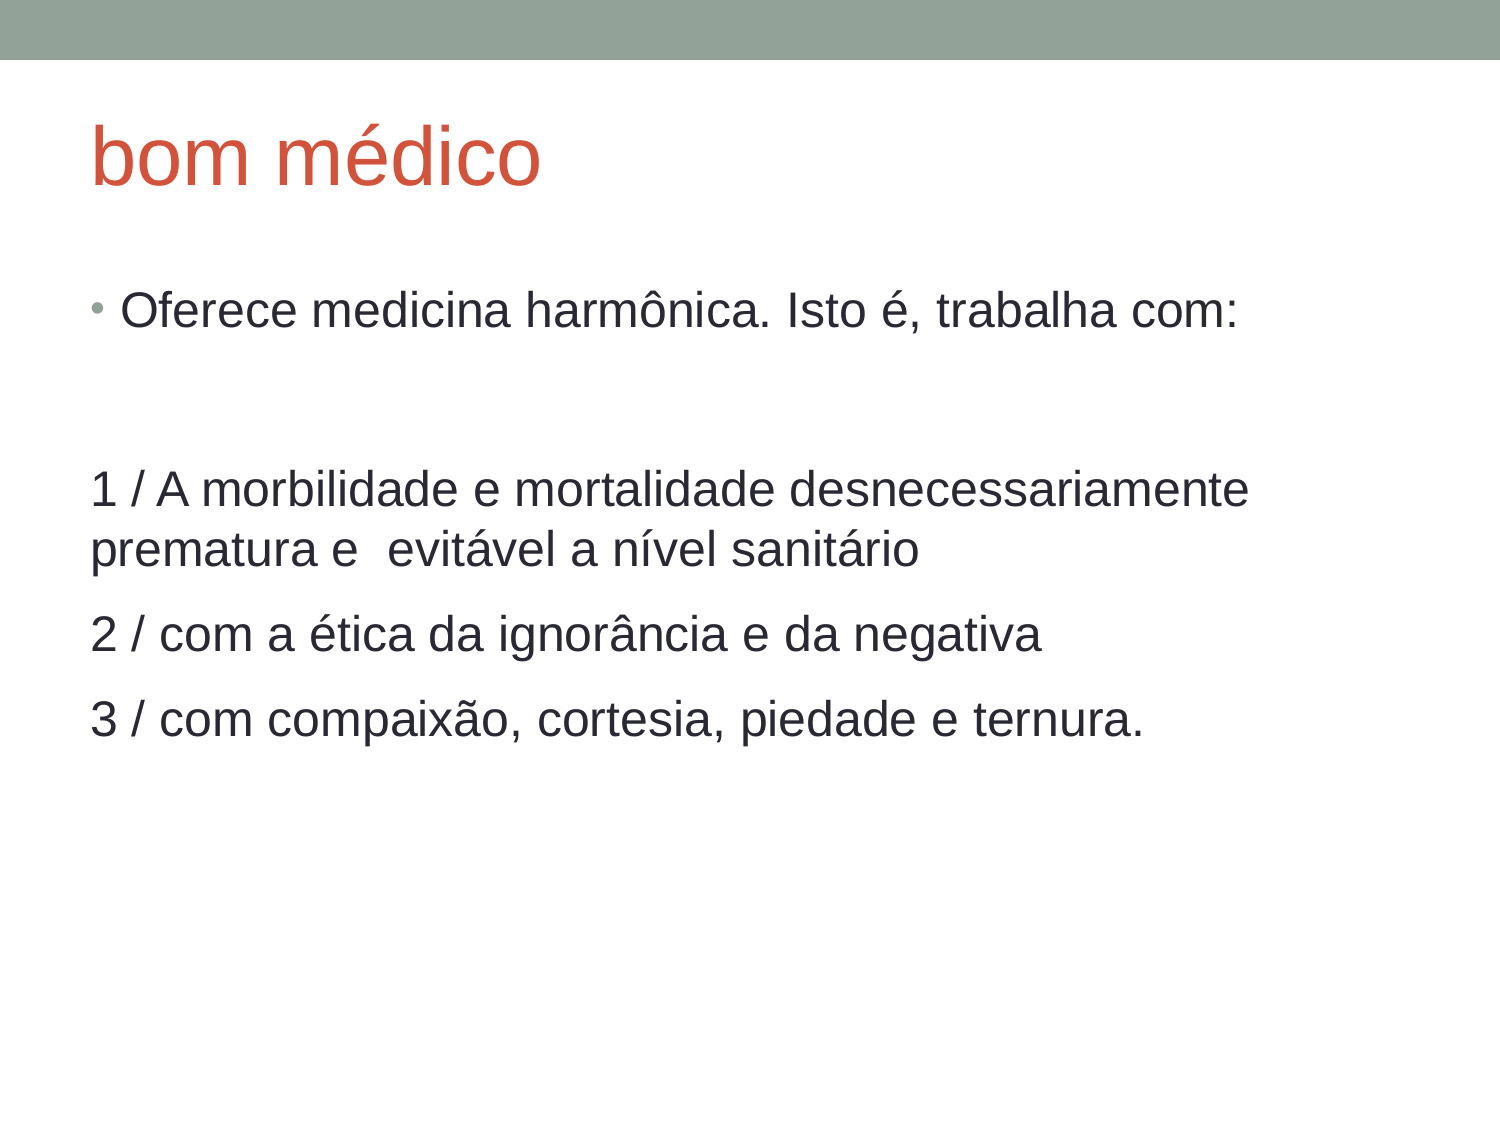

# bom médico
Oferece medicina harmônica. Isto é, trabalha com:
1 / A morbilidade e mortalidade desnecessariamente prematura e evitável a nível sanitário
2 / com a ética da ignorância e da negativa
3 / com compaixão, cortesia, piedade e ternura.